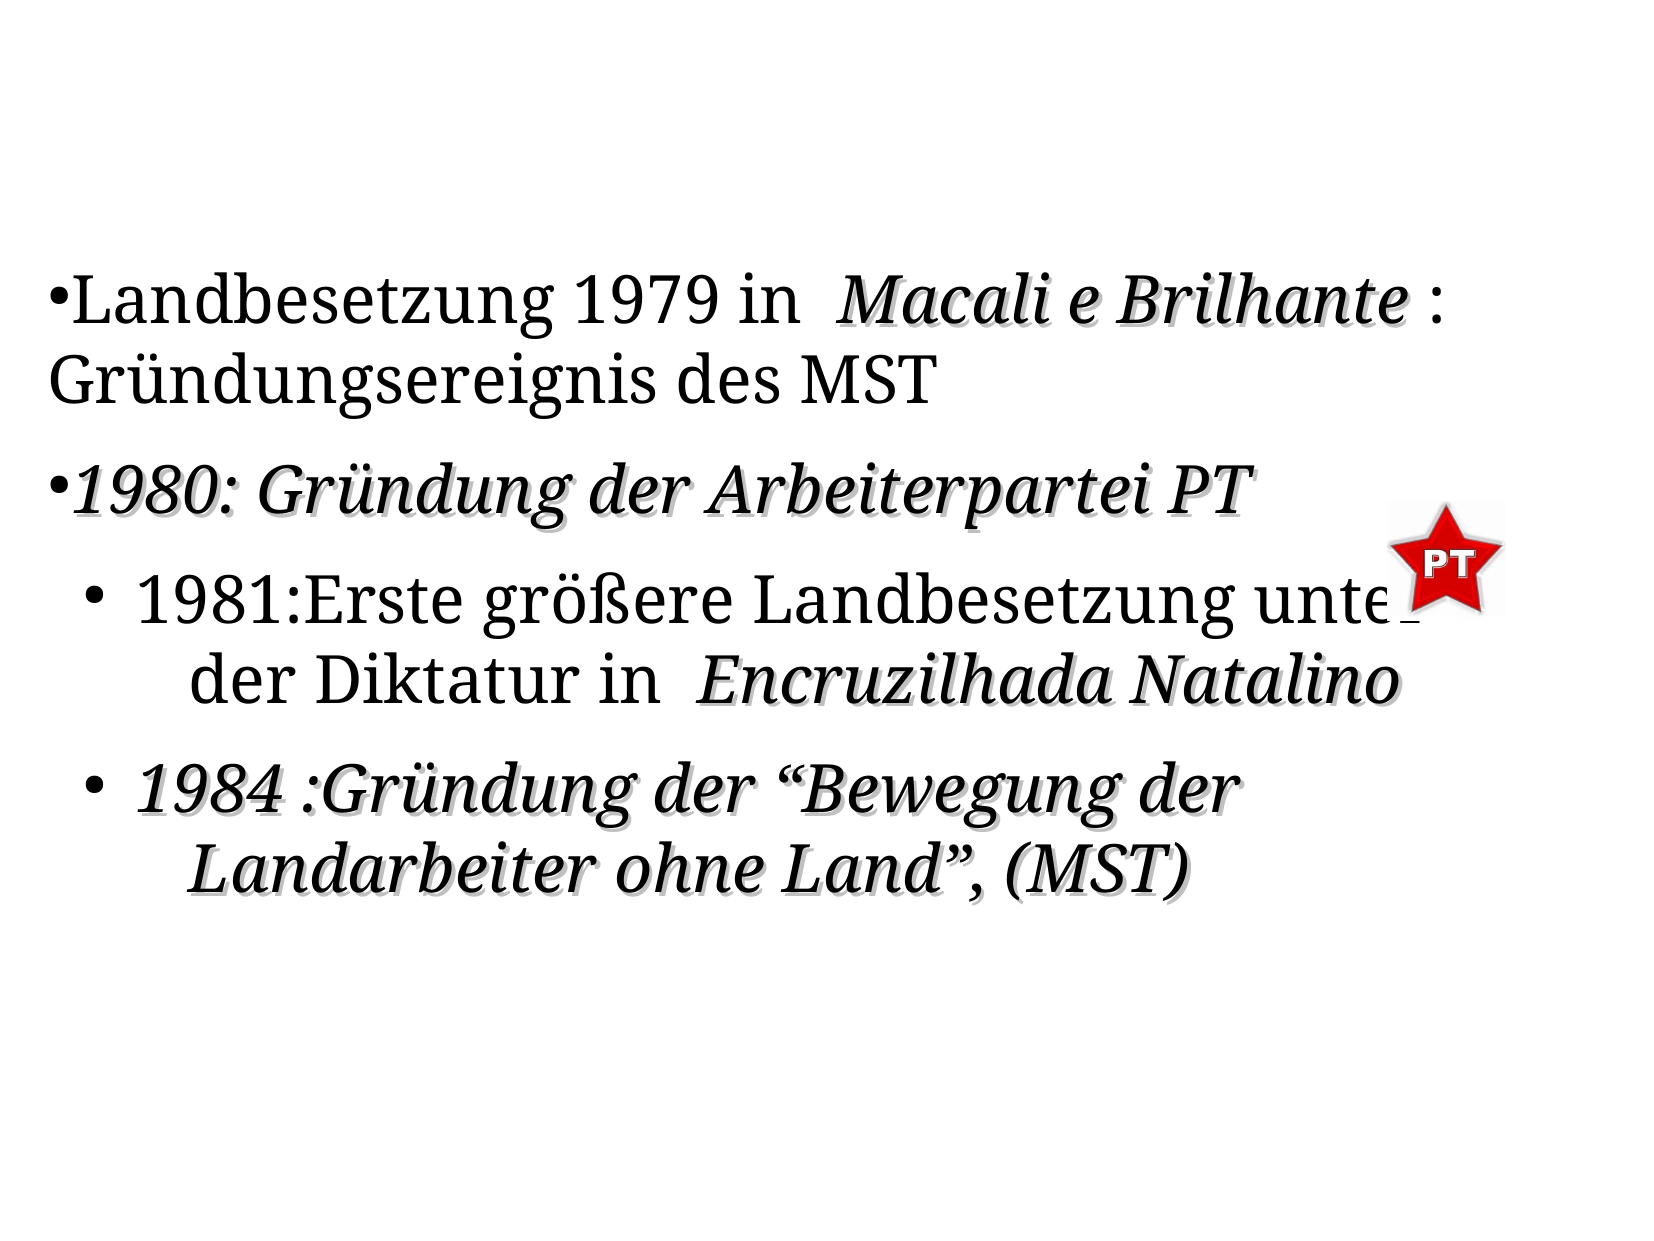

# Landbesetzung 1979 in Macali e Brilhante : Gründungsereignis des MST
1980: Gründung der Arbeiterpartei PT
1981:Erste größere Landbesetzung unter der Diktatur in Encruzilhada Natalino
1984 :Gründung der “Bewegung der Landarbeiter ohne Land”, (MST)